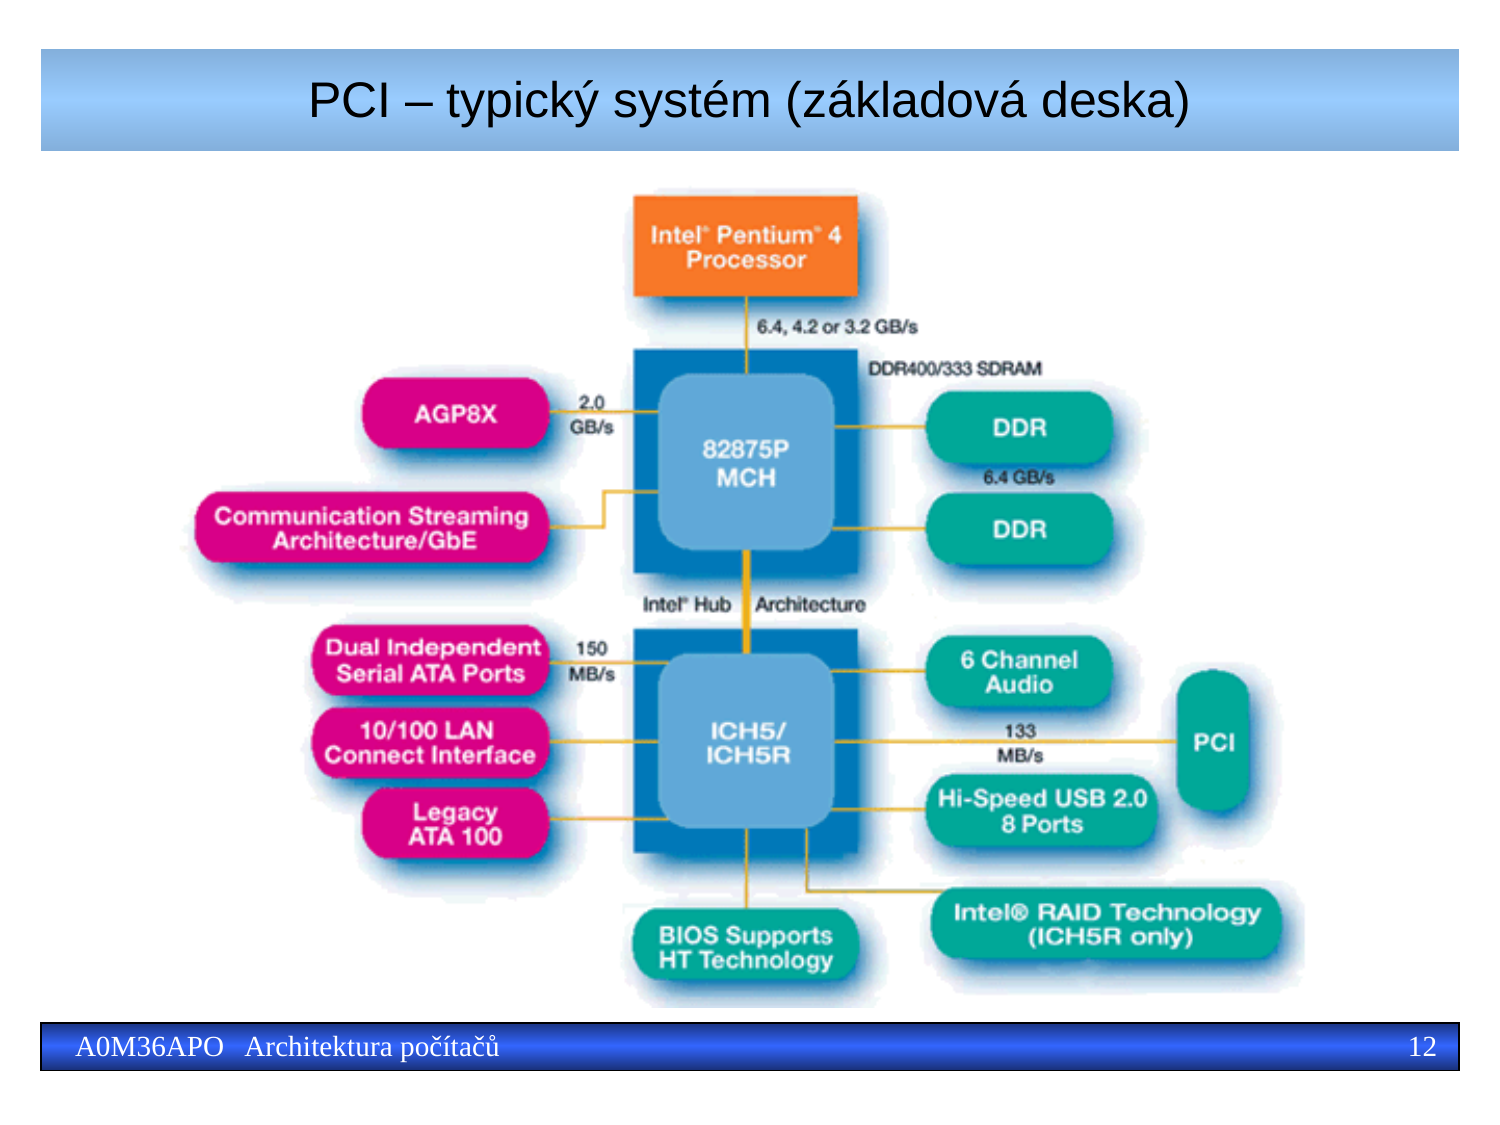

# PCI – typický systém (základová deska)
A0M36APO Architektura počítačů
12